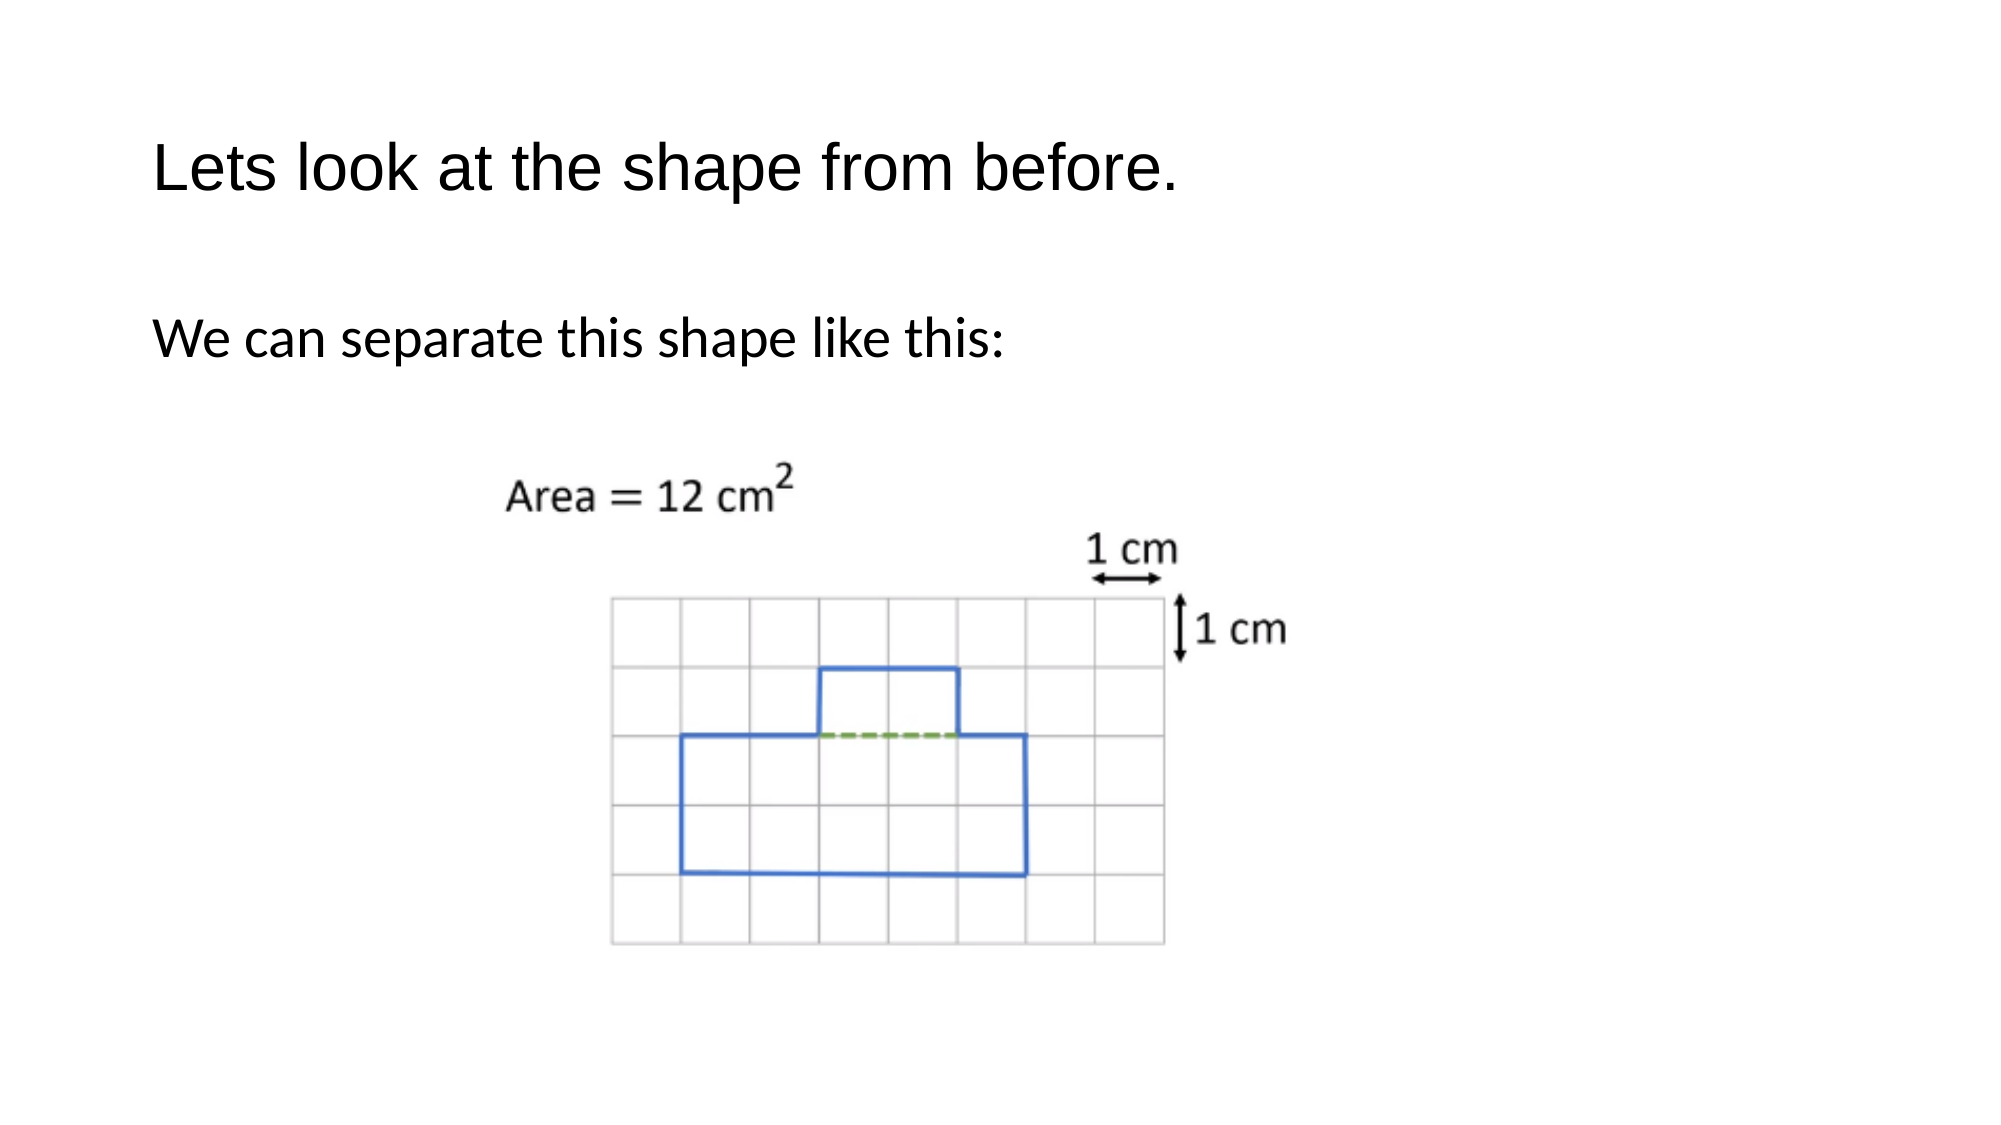

# Lets look at the shape from before.
We can separate this shape like this: